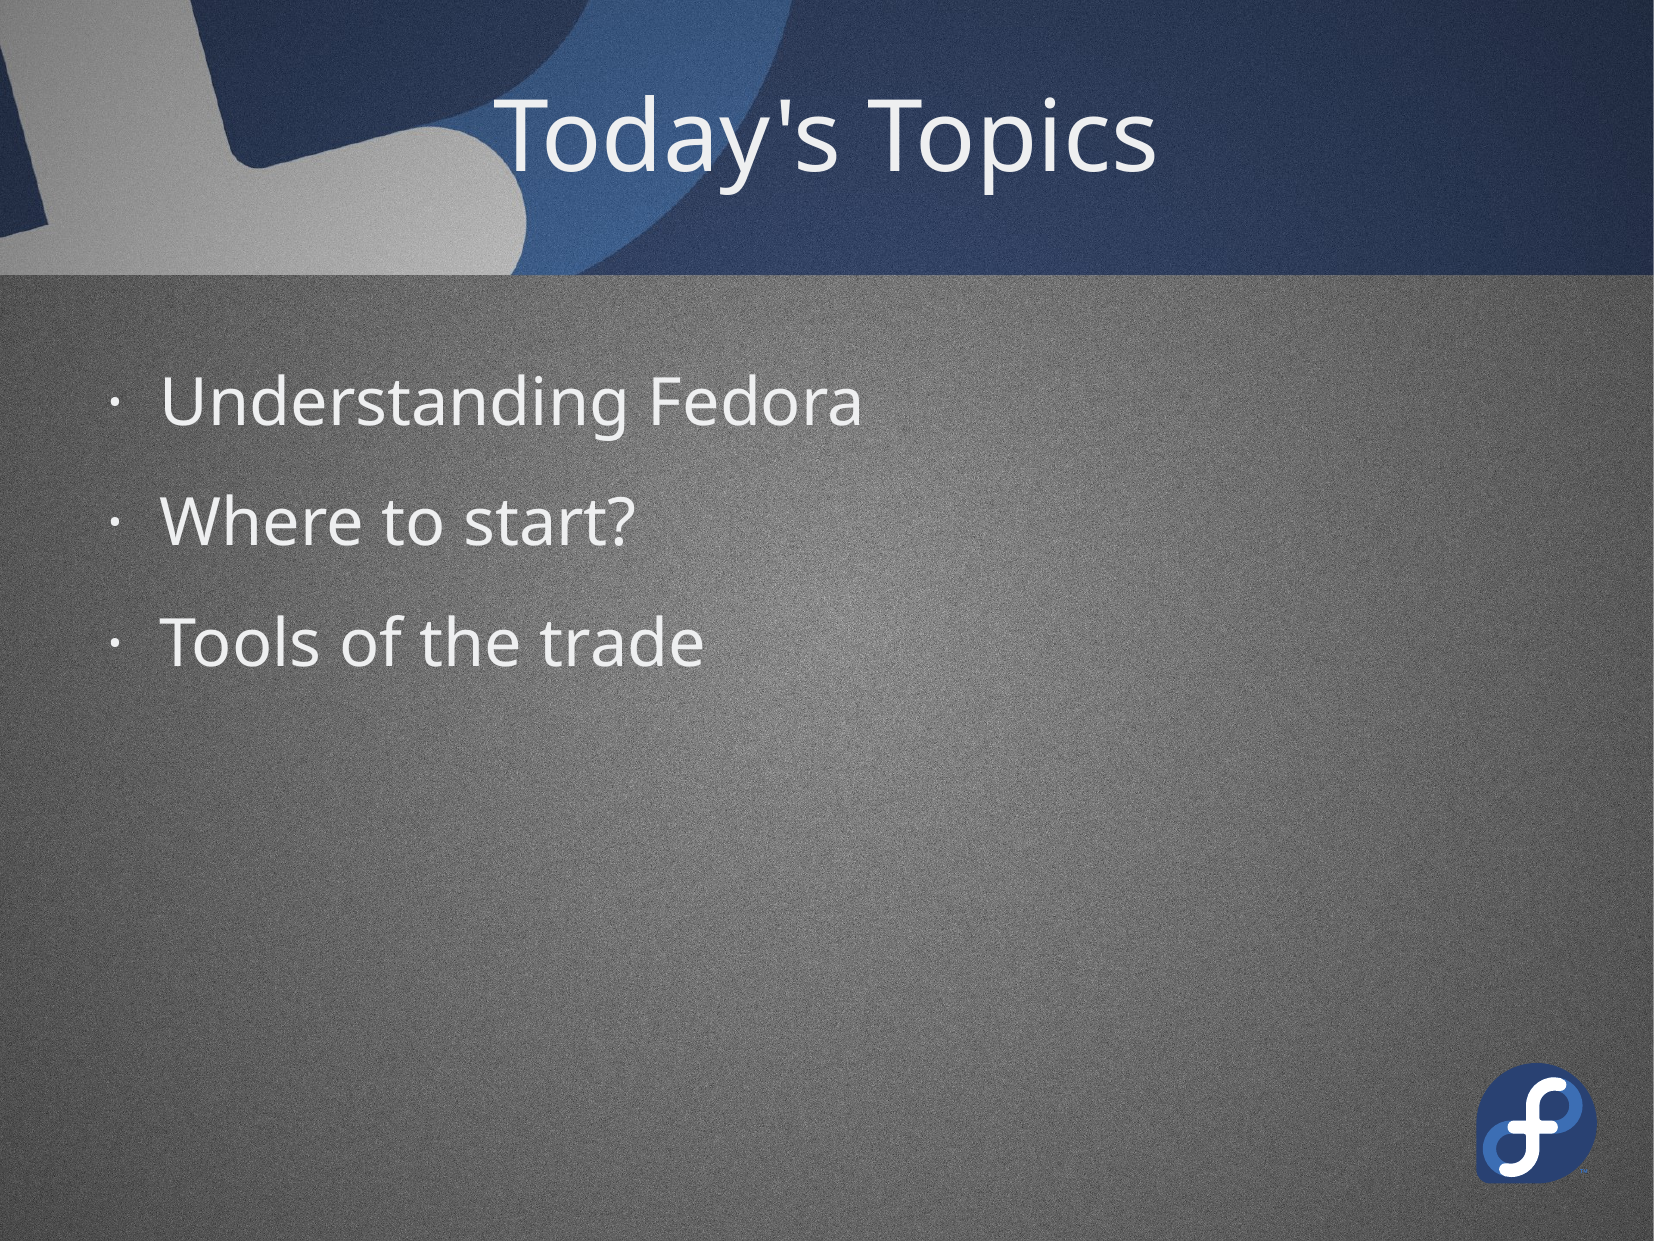

# Today's Topics
Understanding Fedora
Where to start?
Tools of the trade